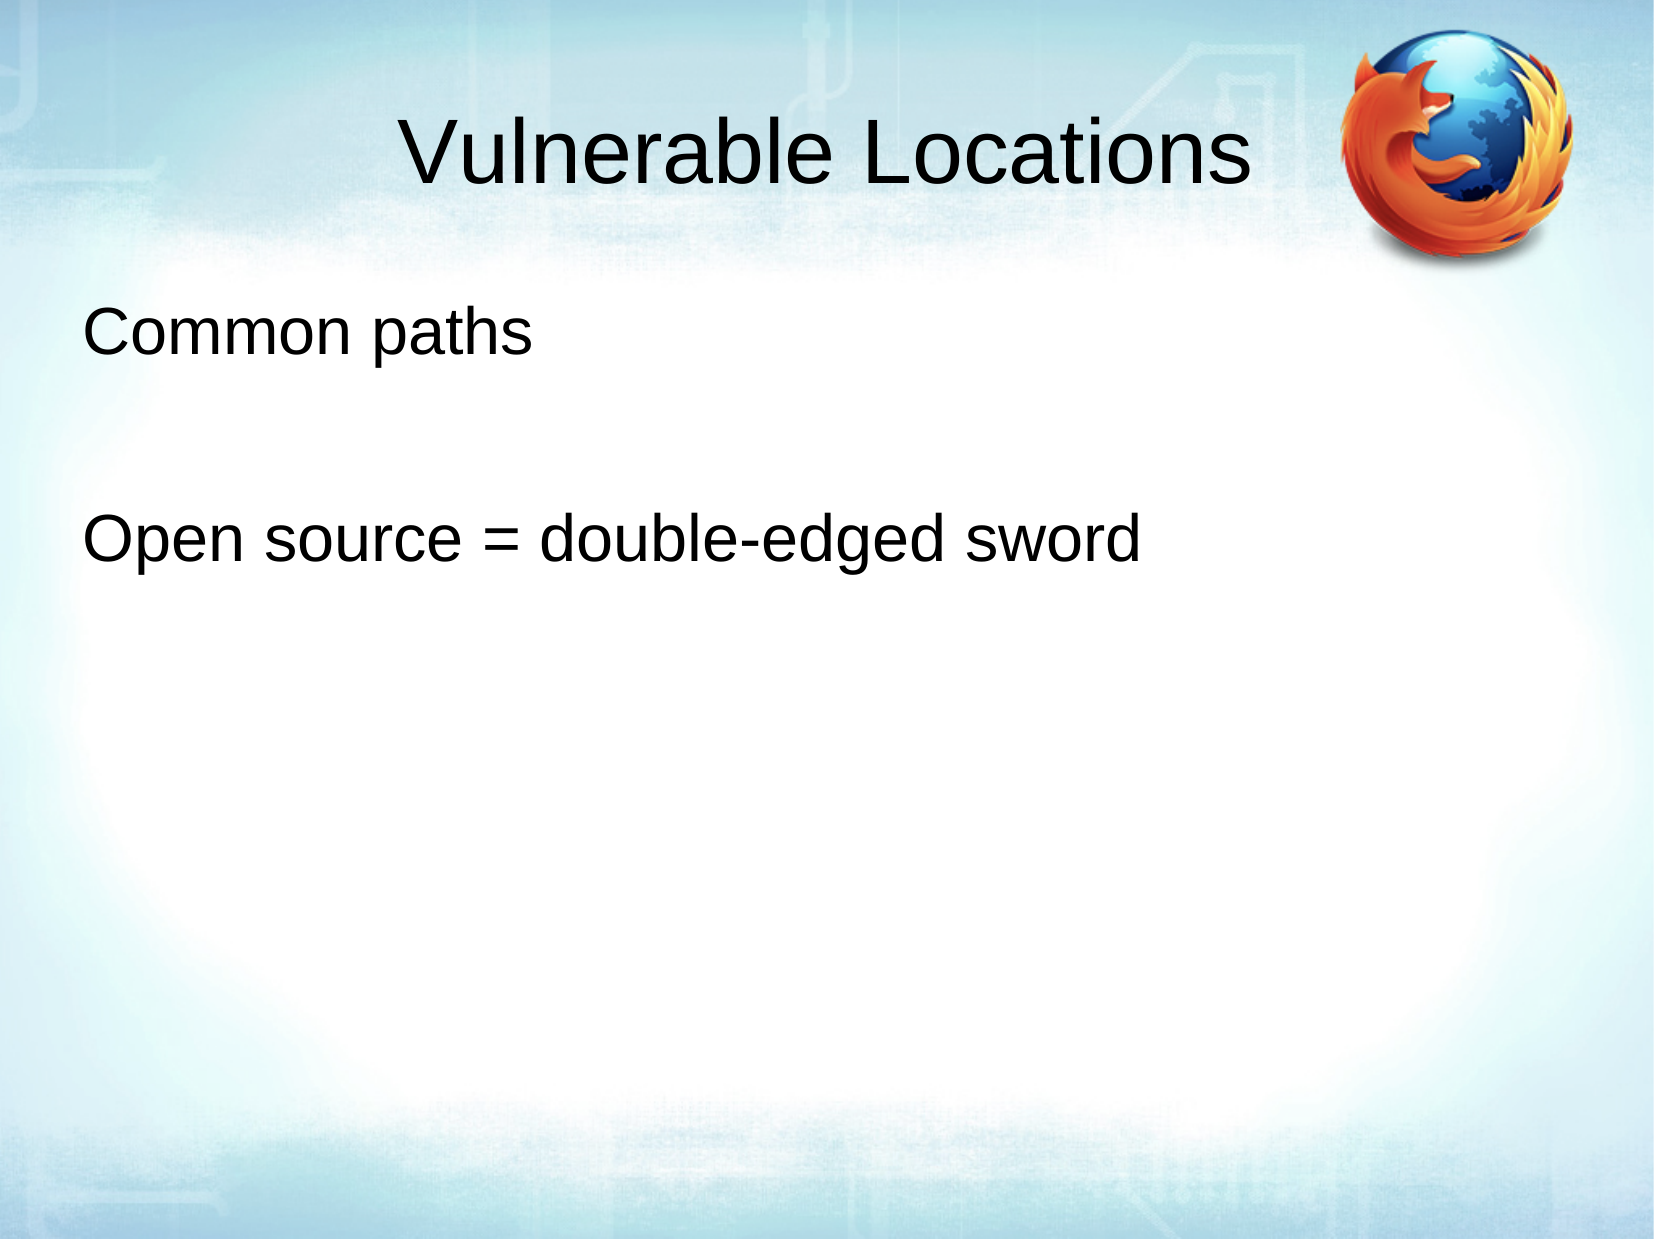

# Vulnerable Locations
Common paths
Open source = double-edged sword